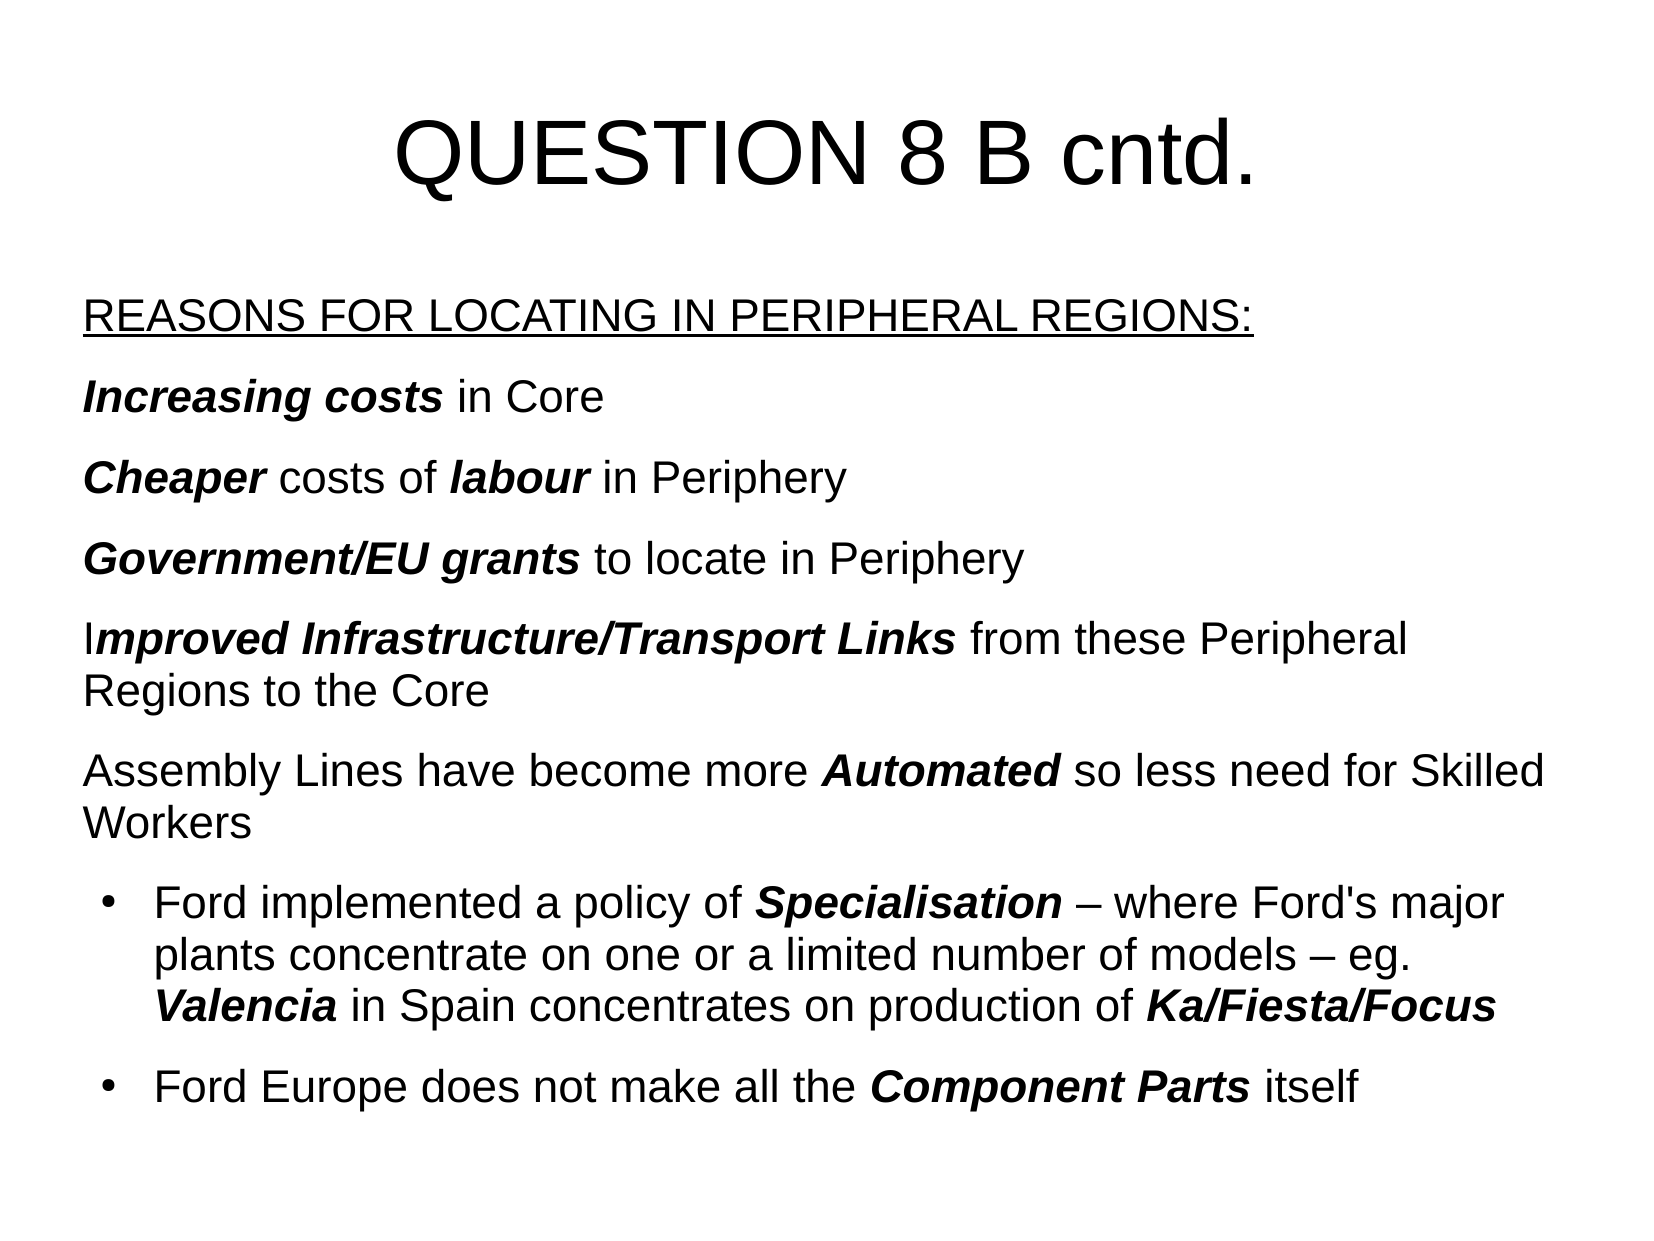

# QUESTION 8 B cntd.
REASONS FOR LOCATING IN PERIPHERAL REGIONS:
Increasing costs in Core
Cheaper costs of labour in Periphery
Government/EU grants to locate in Periphery
Improved Infrastructure/Transport Links from these Peripheral Regions to the Core
Assembly Lines have become more Automated so less need for Skilled Workers
Ford implemented a policy of Specialisation – where Ford's major plants concentrate on one or a limited number of models – eg. Valencia in Spain concentrates on production of Ka/Fiesta/Focus
Ford Europe does not make all the Component Parts itself